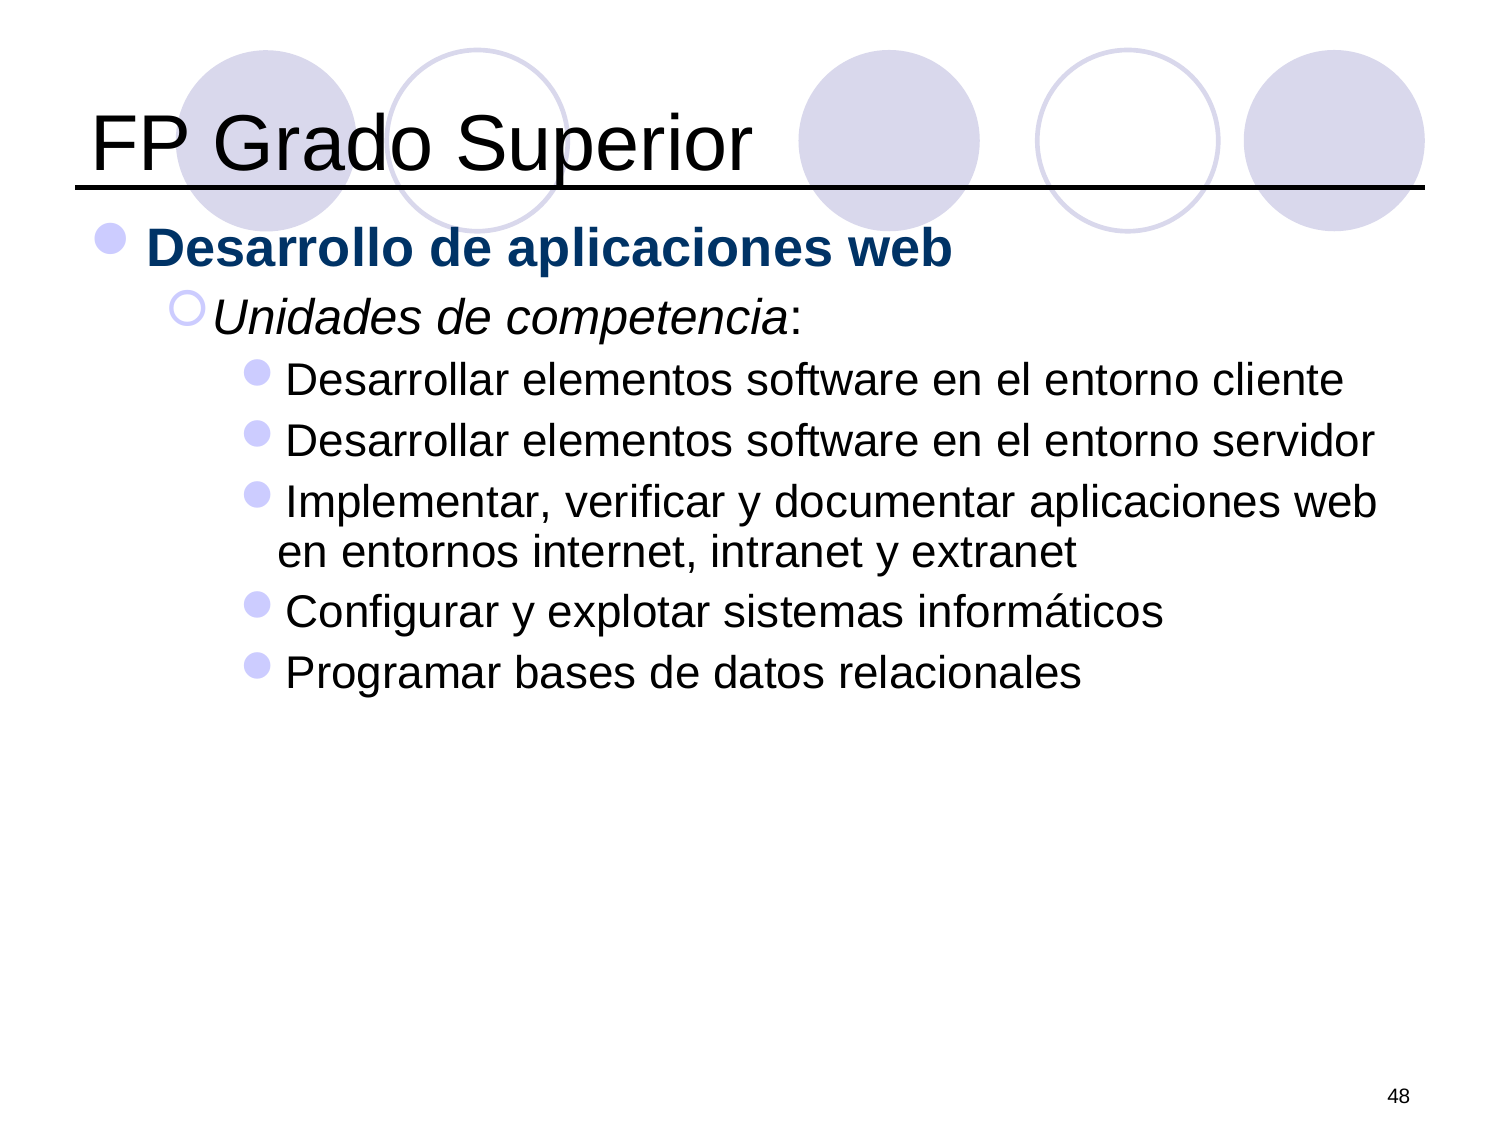

# FP Grado Superior
Desarrollo de aplicaciones web
Unidades de competencia:
Desarrollar elementos software en el entorno cliente
Desarrollar elementos software en el entorno servidor
Implementar, verificar y documentar aplicaciones web en entornos internet, intranet y extranet
Configurar y explotar sistemas informáticos
Programar bases de datos relacionales